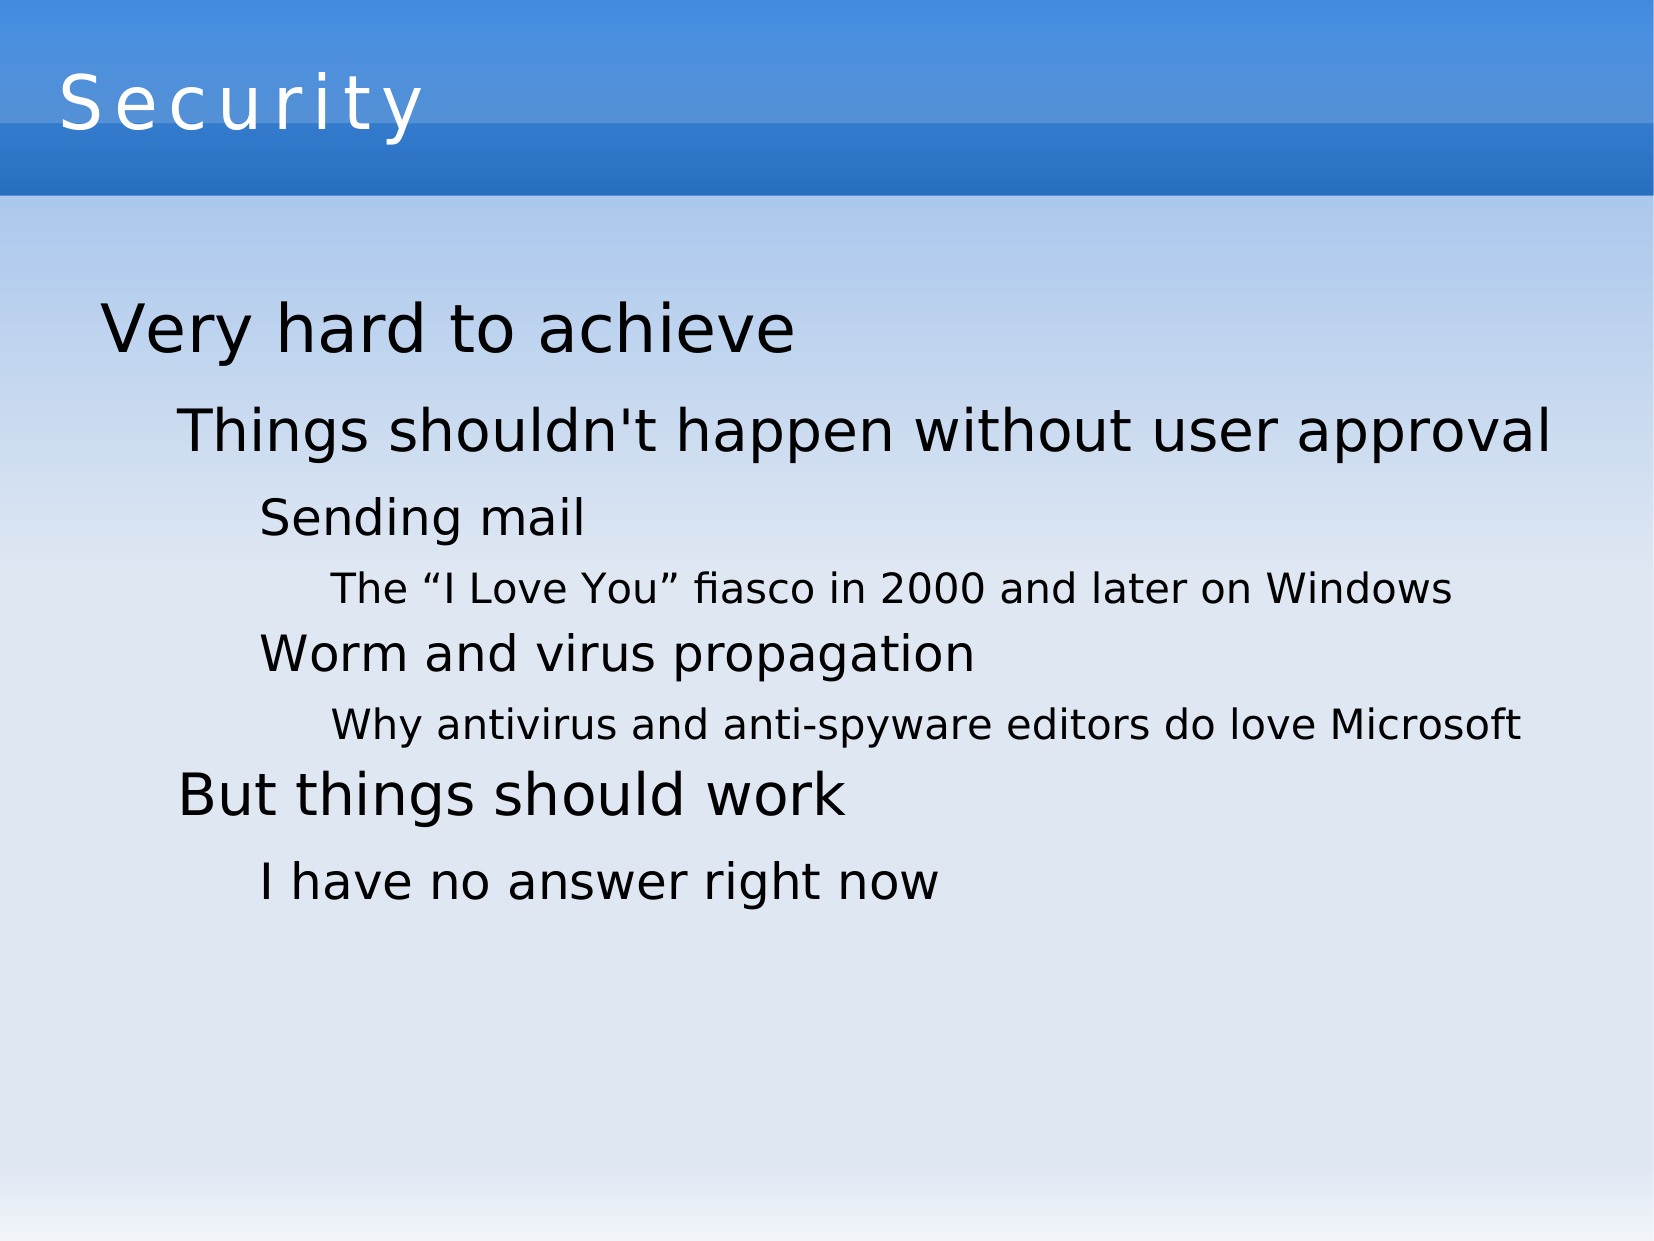

# Security
Very hard to achieve
Things shouldn't happen without user approval
Sending mail
The “I Love You” fiasco in 2000 and later on Windows
Worm and virus propagation
Why antivirus and anti-spyware editors do love Microsoft
But things should work
I have no answer right now